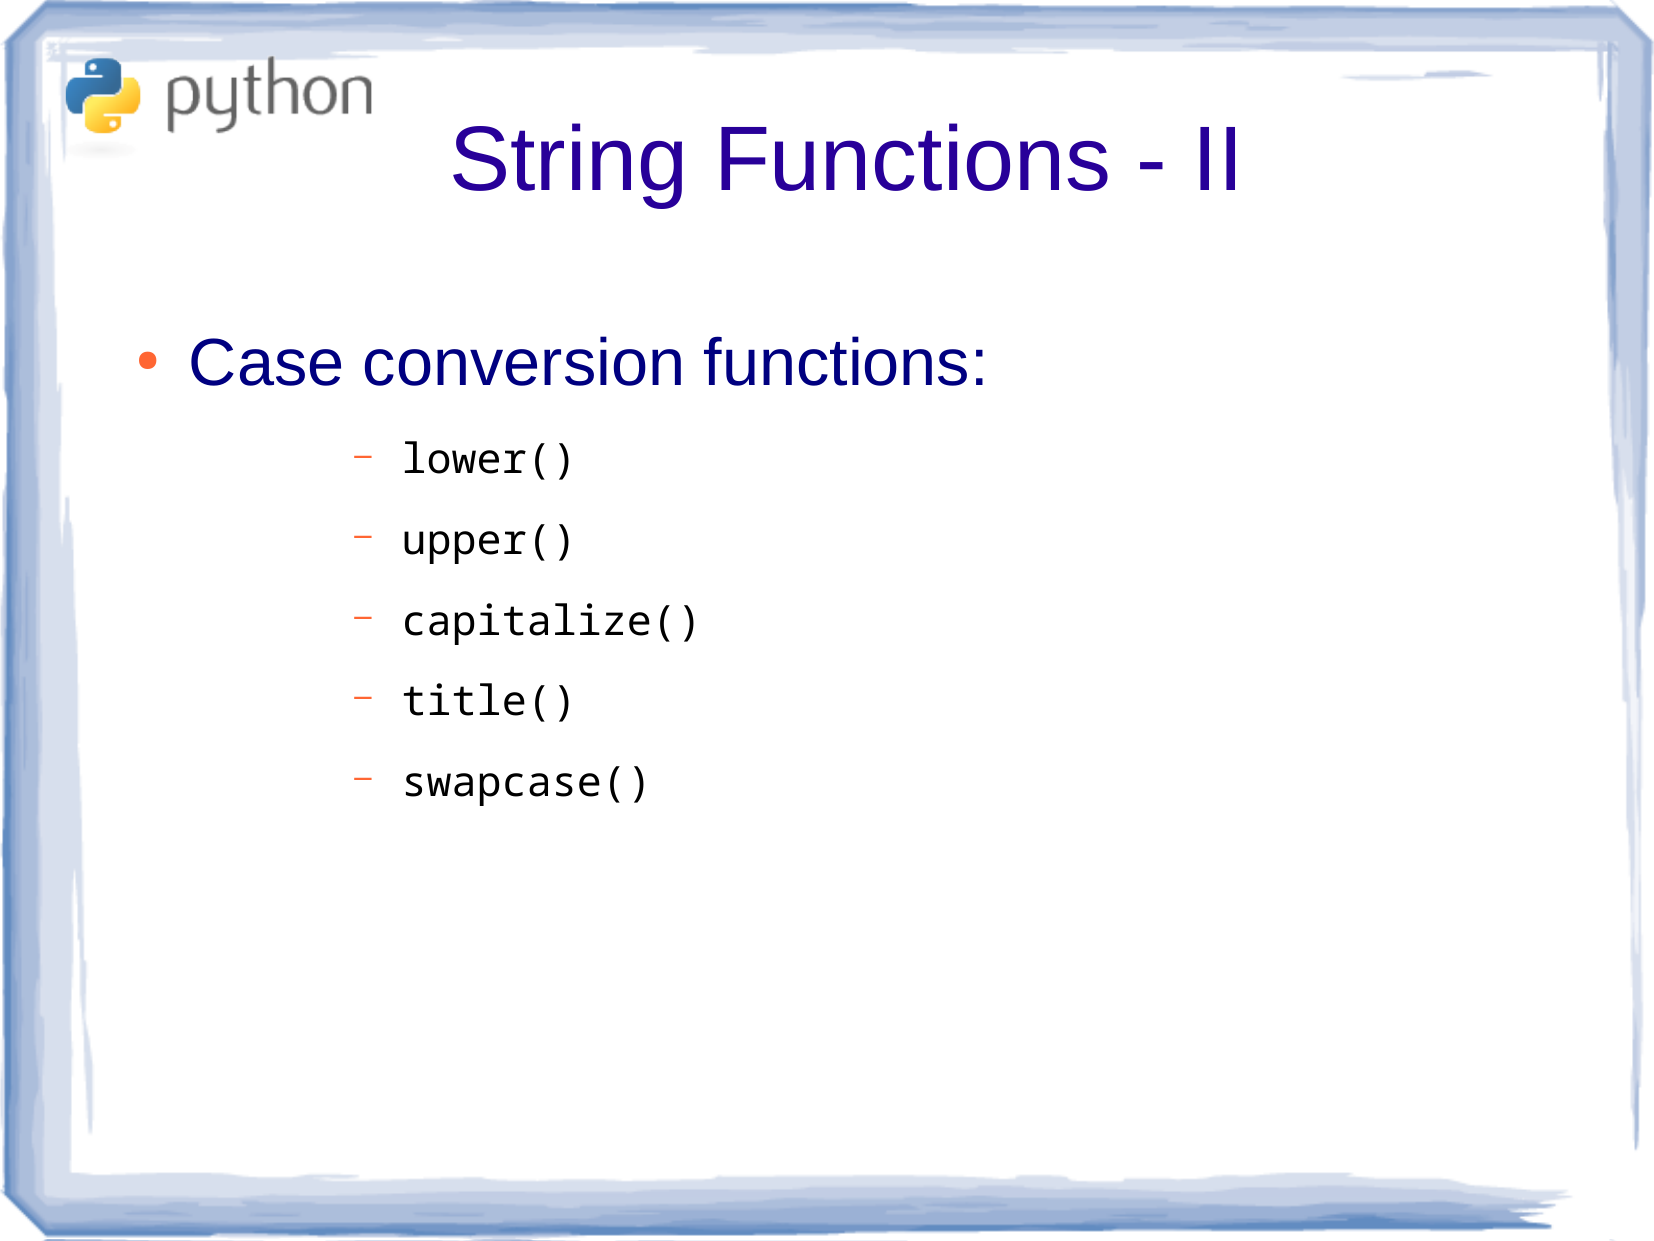

# String Functions - II
Case conversion functions:
lower()
upper()
capitalize()
title()
swapcase()